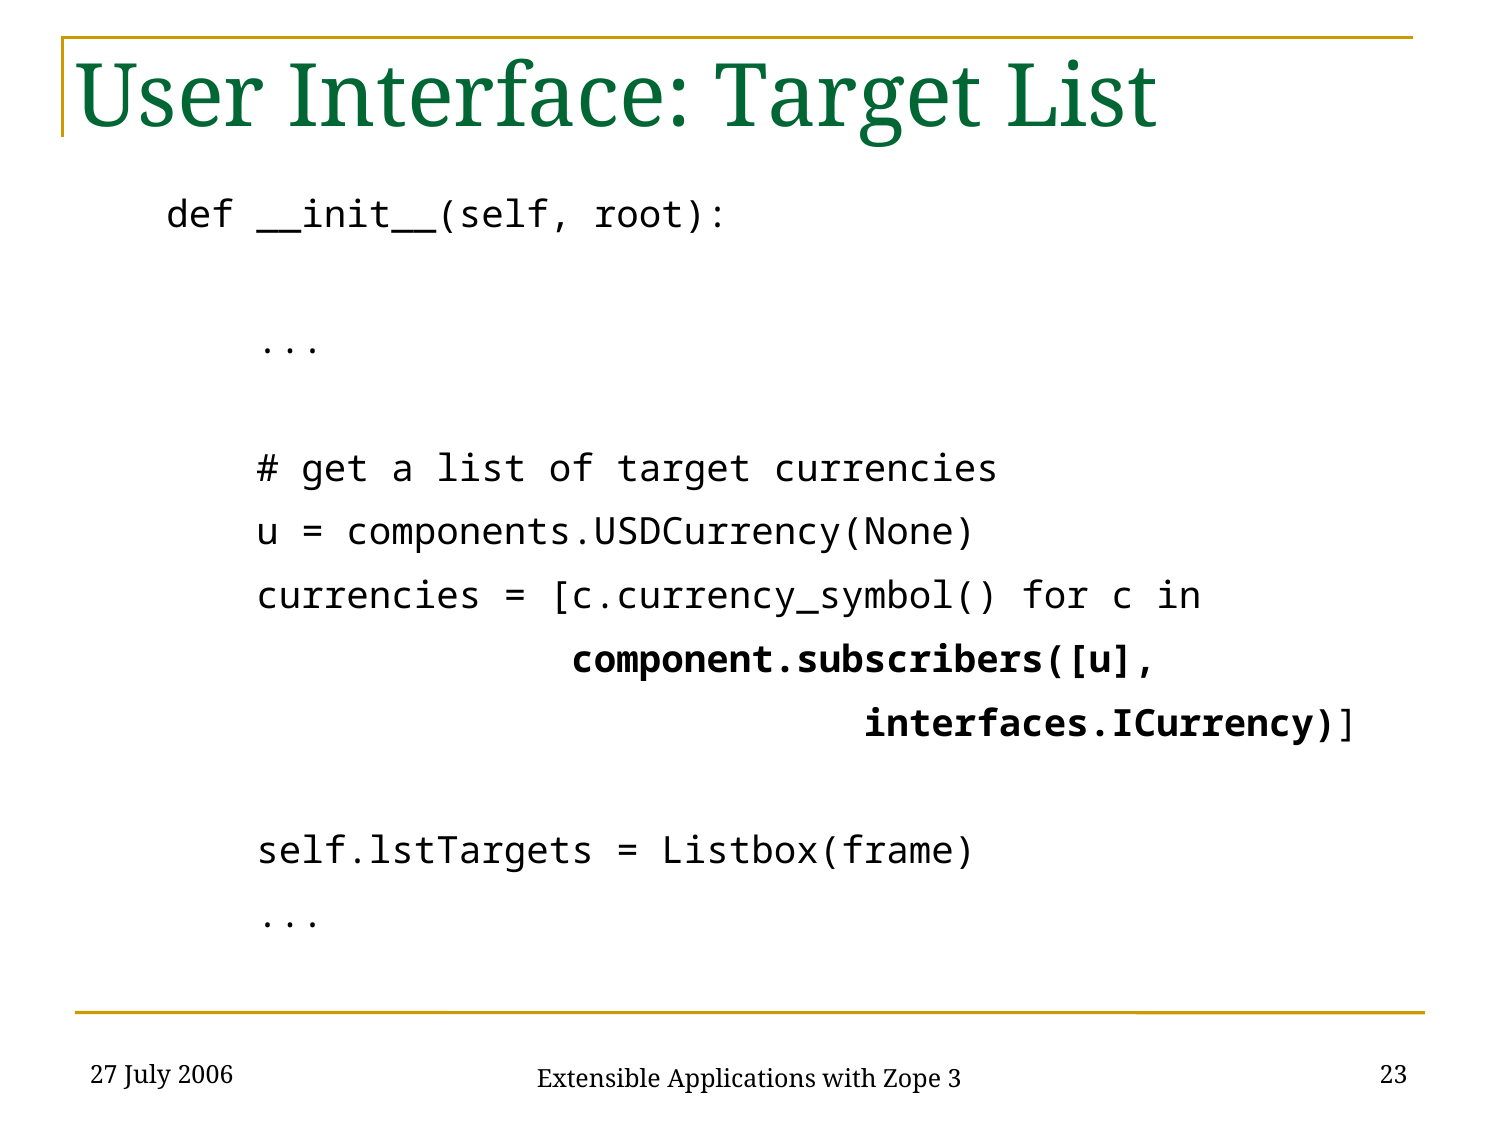

# User Interface: Target List
 def __init__(self, root):
 ...
 # get a list of target currencies
 u = components.USDCurrency(None)
 currencies = [c.currency_symbol() for c in
 component.subscribers([u],
 interfaces.ICurrency)]
 self.lstTargets = Listbox(frame)
 ...
Extensible Applications with Zope 3
27 July 2006
23